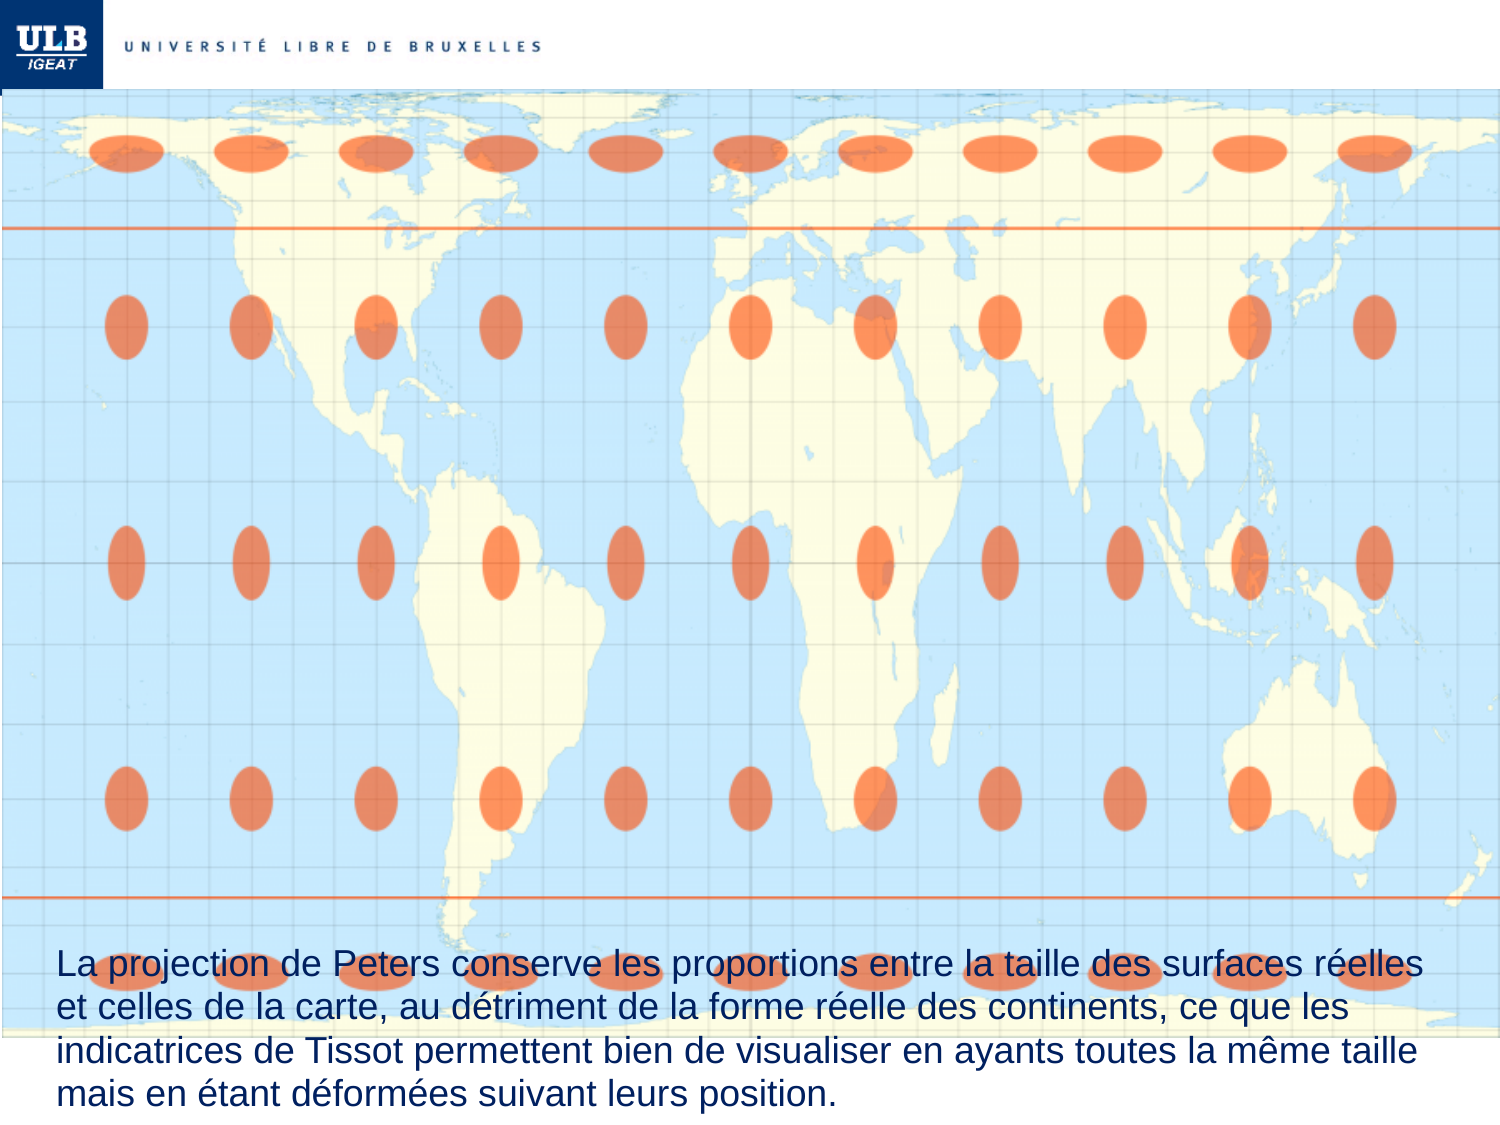

La projection de Peters conserve les proportions entre la taille des surfaces réelles et celles de la carte, au détriment de la forme réelle des continents, ce que les indicatrices de Tissot permettent bien de visualiser en ayants toutes la même taille mais en étant déformées suivant leurs position.